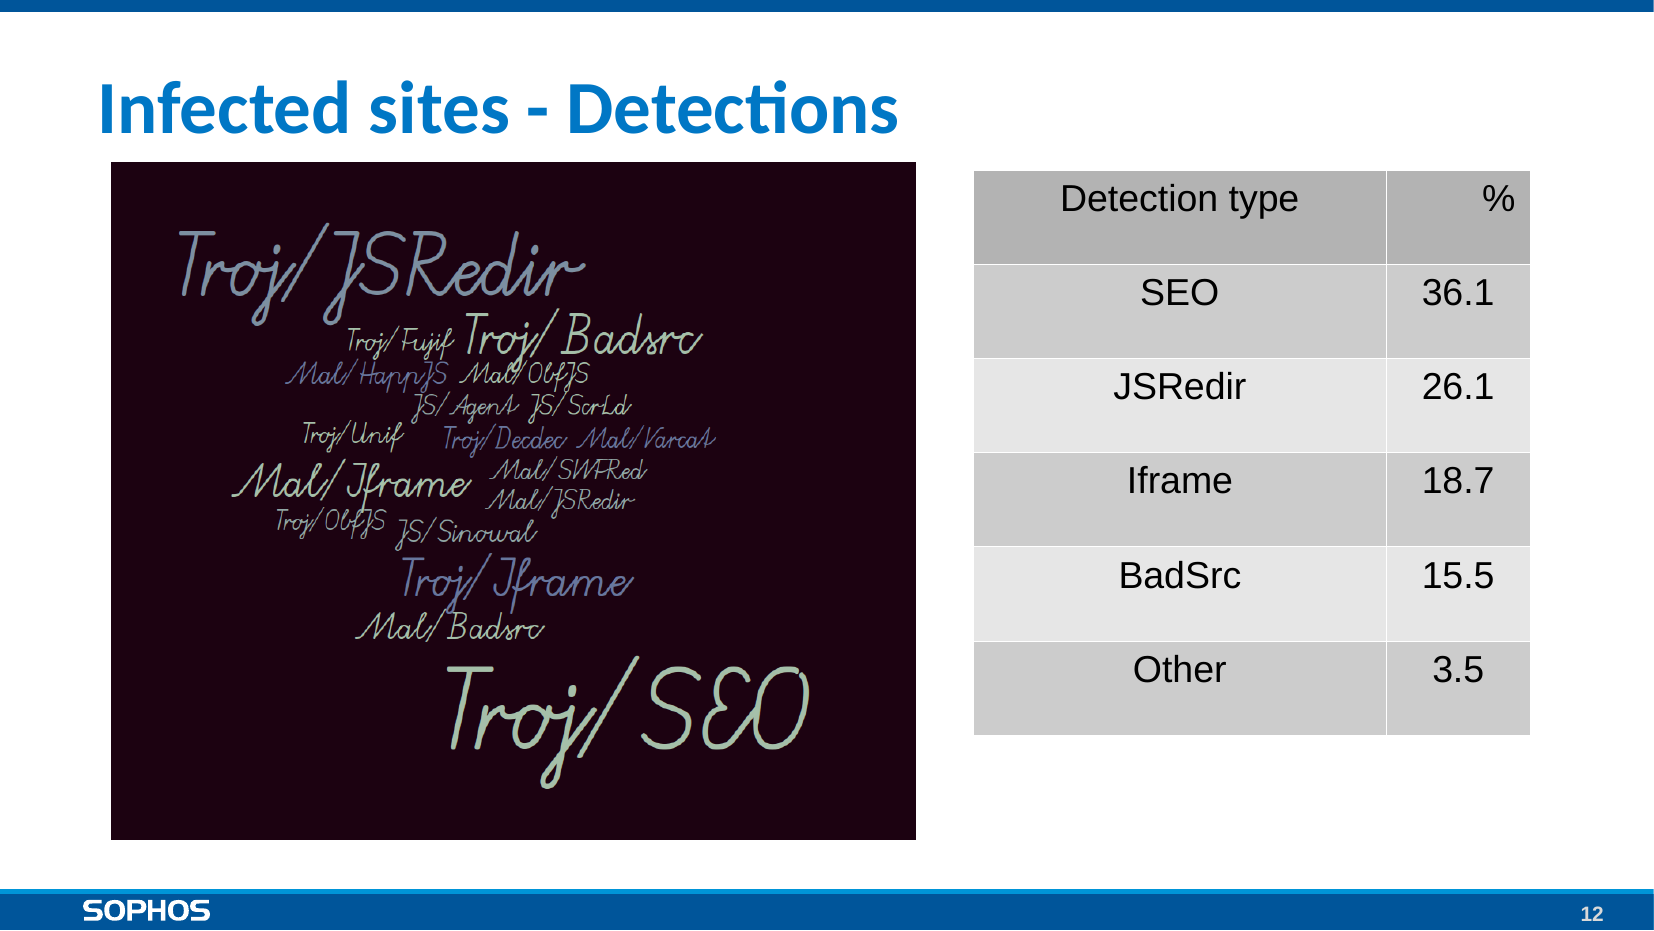

# Infected sites - Detections
| Detection type | % |
| --- | --- |
| SEO | 36.1 |
| JSRedir | 26.1 |
| Iframe | 18.7 |
| BadSrc | 15.5 |
| Other | 3.5 |